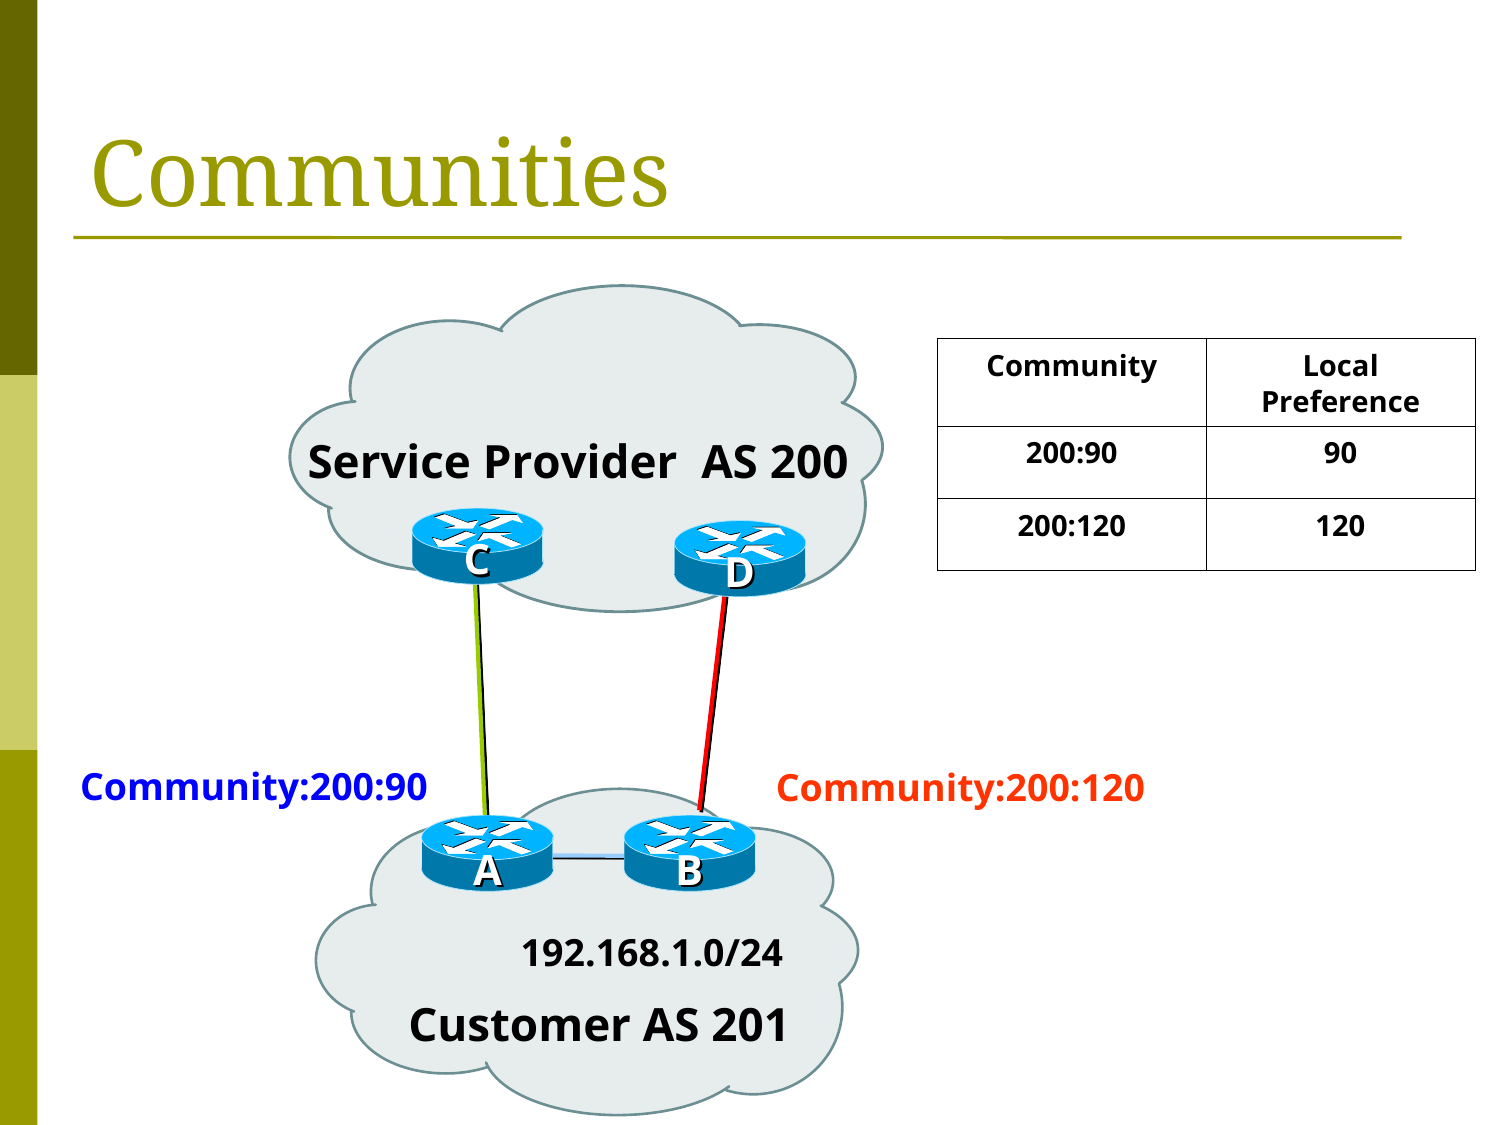

# Communities
| Community | Local Preference |
| --- | --- |
| 200:90 | 90 |
| 200:120 | 120 |
Service Provider AS 200
C
D
Community:200:90
Community:200:120
A
B
192.168.1.0/24
Customer AS 201